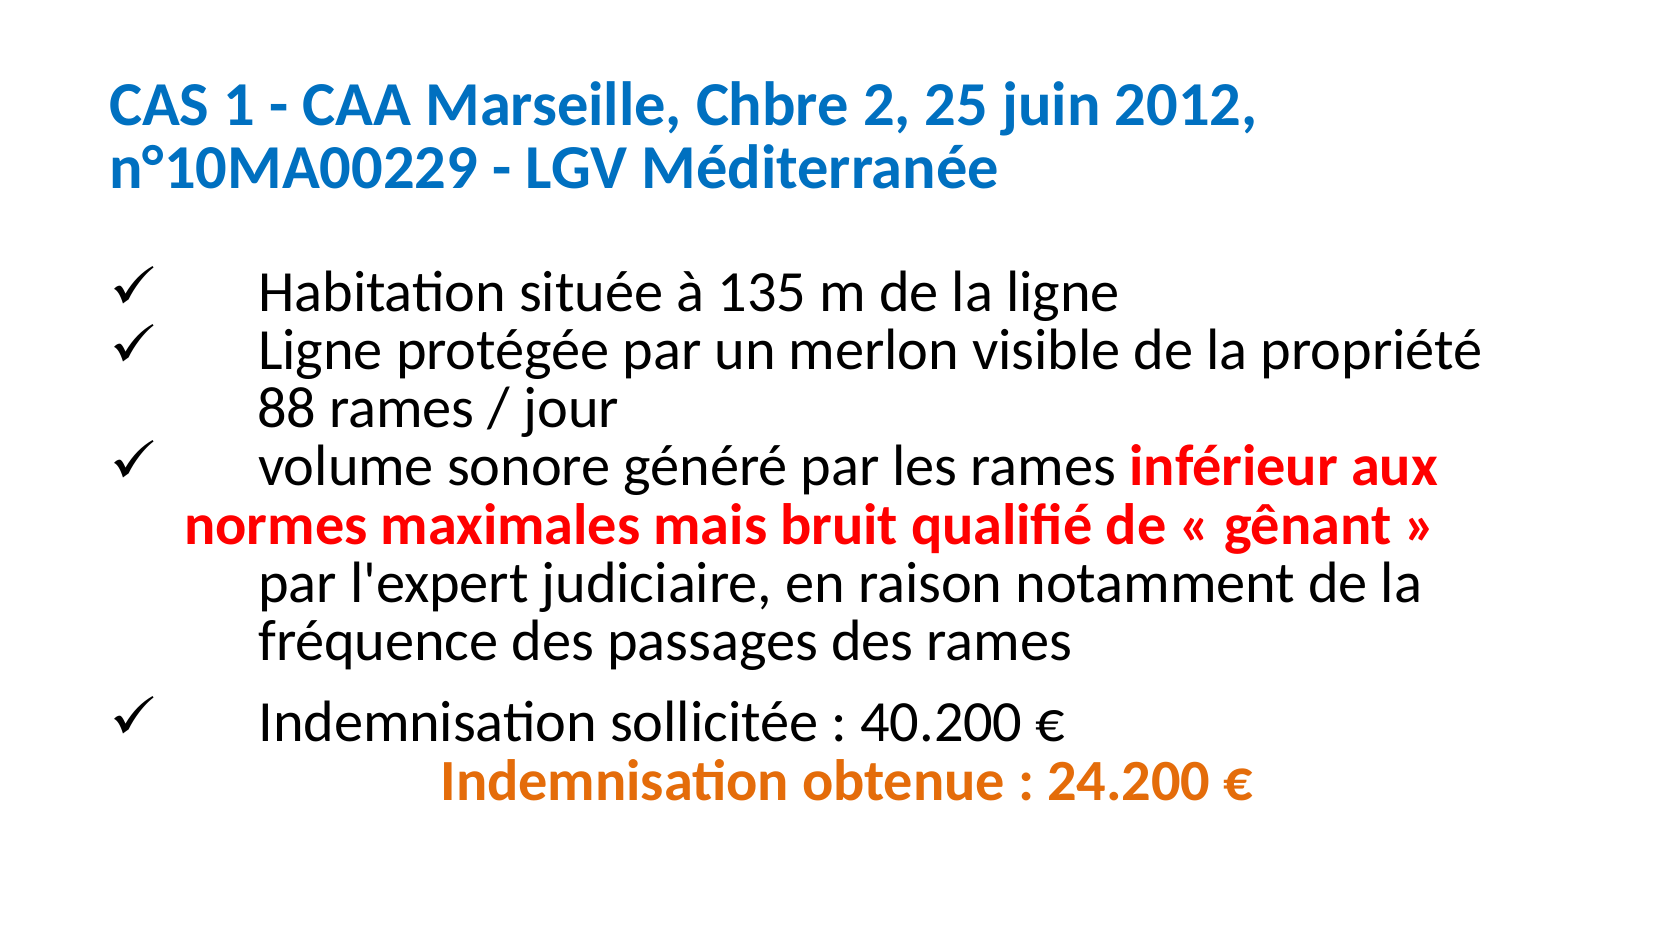

CAS 1 - CAA Marseille, Chbre 2, 25 juin 2012, n°10MA00229 - LGV Méditerranée
	Habitation située à 135 m de la ligne
	Ligne protégée par un merlon visible de la propriété
		88 rames / jour
	volume sonore généré par les rames inférieur aux normes maximales mais bruit qualifié de « gênant » 	par l'expert judiciaire, en raison notamment de la 		fréquence des passages des rames
	Indemnisation sollicitée : 40.200 €
 Indemnisation obtenue : 24.200 €